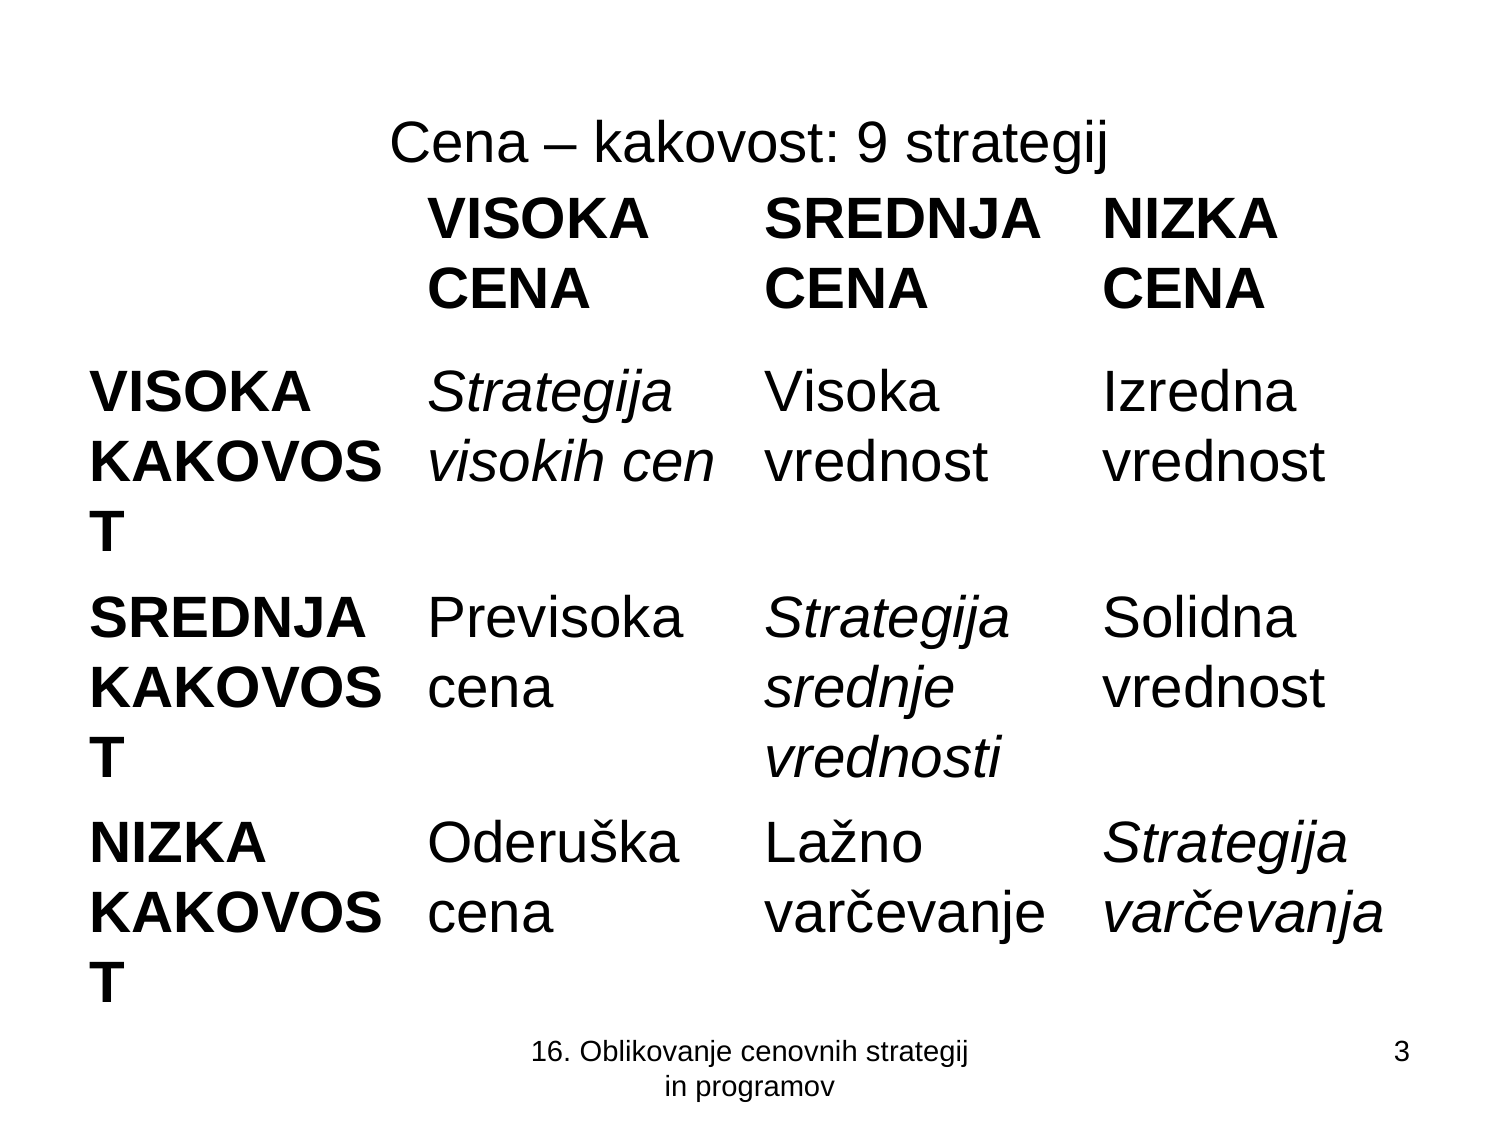

# Cena – kakovost: 9 strategij
| | VISOKA CENA | SREDNJA CENA | NIZKA CENA |
| --- | --- | --- | --- |
| VISOKA KAKOVOST | Strategija visokih cen | Visoka vrednost | Izredna vrednost |
| SREDNJA KAKOVOST | Previsoka cena | Strategija srednje vrednosti | Solidna vrednost |
| NIZKA KAKOVOST | Oderuška cena | Lažno varčevanje | Strategija varčevanja |
16. Oblikovanje cenovnih strategij in programov